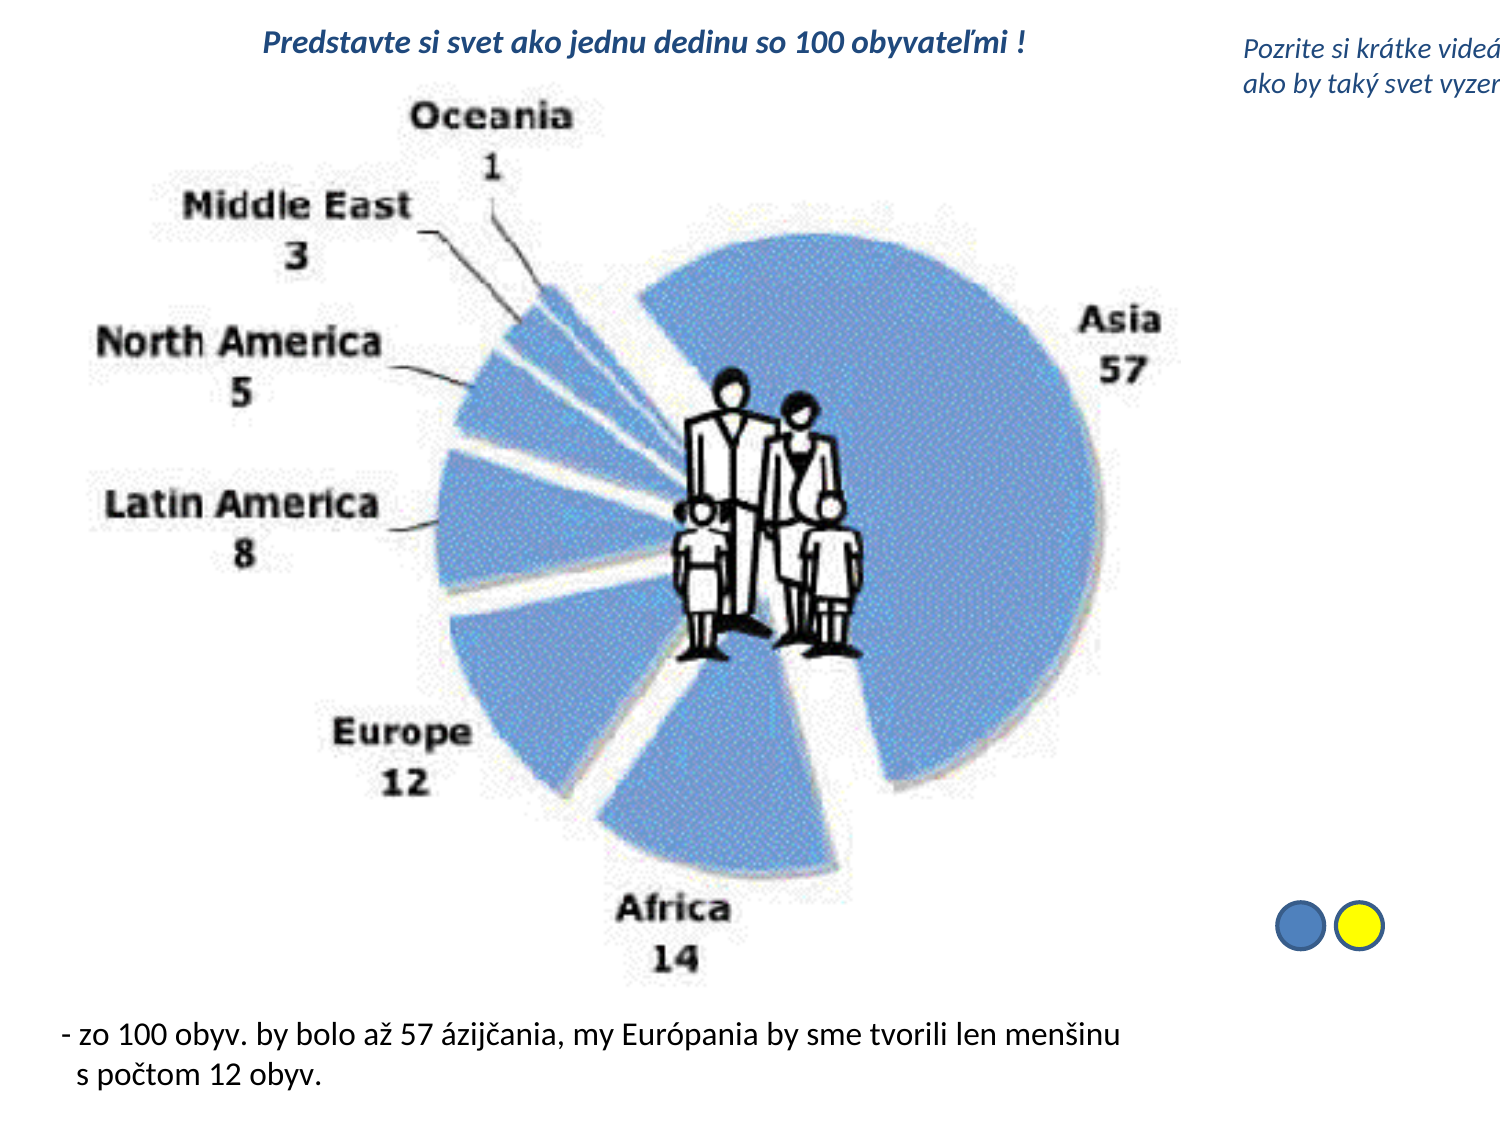

Predstavte si svet ako jednu dedinu so 100 obyvateľmi !
Pozrite si krátke videá, ako by taký svet vyzeral .
- zo 100 obyv. by bolo až 57 ázijčania, my Európania by sme tvorili len menšinu
 s počtom 12 obyv.